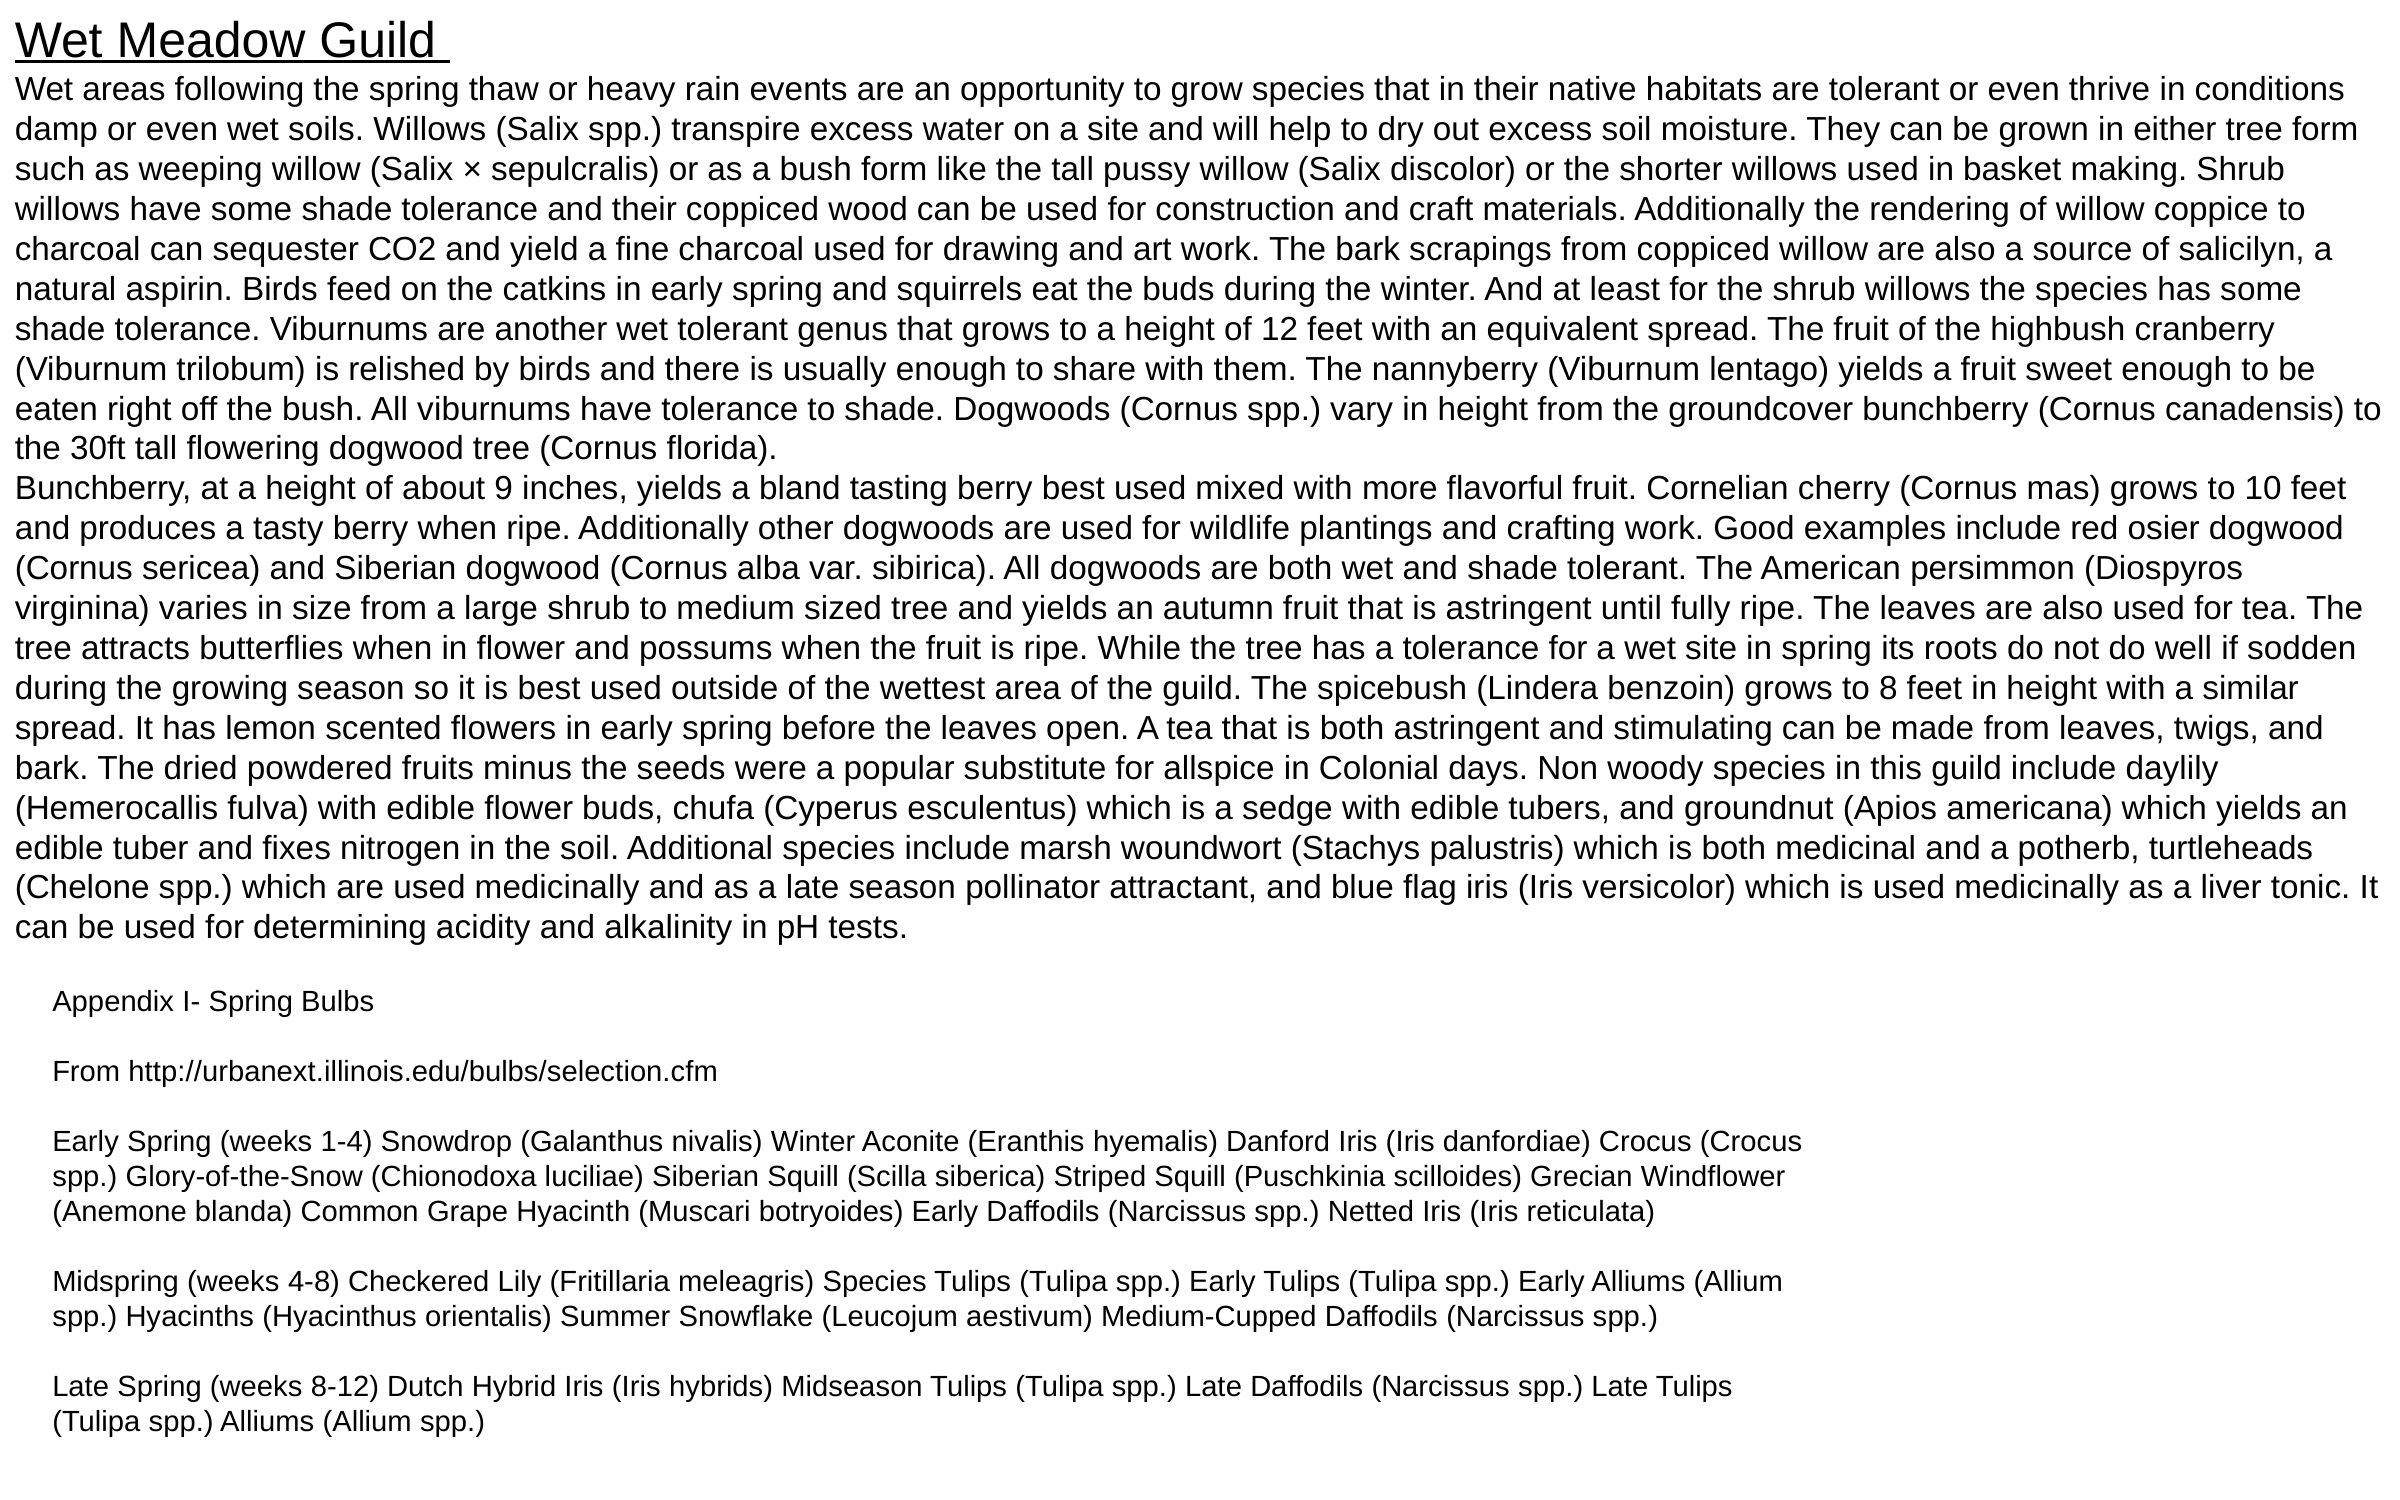

Wet Meadow Guild
Wet areas following the spring thaw or heavy rain events are an opportunity to grow species that in their native habitats are tolerant or even thrive in conditions damp or even wet soils. Willows (Salix spp.) transpire excess water on a site and will help to dry out excess soil moisture. They can be grown in either tree form such as weeping willow (Salix × sepulcralis) or as a bush form like the tall pussy willow (Salix discolor) or the shorter willows used in basket making. Shrub willows have some shade tolerance and their coppiced wood can be used for construction and craft materials. Additionally the rendering of willow coppice to charcoal can sequester CO2 and yield a fine charcoal used for drawing and art work. The bark scrapings from coppiced willow are also a source of salicilyn, a natural aspirin. Birds feed on the catkins in early spring and squirrels eat the buds during the winter. And at least for the shrub willows the species has some shade tolerance. Viburnums are another wet tolerant genus that grows to a height of 12 feet with an equivalent spread. The fruit of the highbush cranberry (Viburnum trilobum) is relished by birds and there is usually enough to share with them. The nannyberry (Viburnum lentago) yields a fruit sweet enough to be eaten right off the bush. All viburnums have tolerance to shade. Dogwoods (Cornus spp.) vary in height from the groundcover bunchberry (Cornus canadensis) to the 30ft tall flowering dogwood tree (Cornus florida).
Bunchberry, at a height of about 9 inches, yields a bland tasting berry best used mixed with more flavorful fruit. Cornelian cherry (Cornus mas) grows to 10 feet and produces a tasty berry when ripe. Additionally other dogwoods are used for wildlife plantings and crafting work. Good examples include red osier dogwood (Cornus sericea) and Siberian dogwood (Cornus alba var. sibirica). All dogwoods are both wet and shade tolerant. The American persimmon (Diospyros virginina) varies in size from a large shrub to medium sized tree and yields an autumn fruit that is astringent until fully ripe. The leaves are also used for tea. The tree attracts butterflies when in flower and possums when the fruit is ripe. While the tree has a tolerance for a wet site in spring its roots do not do well if sodden during the growing season so it is best used outside of the wettest area of the guild. The spicebush (Lindera benzoin) grows to 8 feet in height with a similar spread. It has lemon scented flowers in early spring before the leaves open. A tea that is both astringent and stimulating can be made from leaves, twigs, and bark. The dried powdered fruits minus the seeds were a popular substitute for allspice in Colonial days. Non woody species in this guild include daylily (Hemerocallis fulva) with edible flower buds, chufa (Cyperus esculentus) which is a sedge with edible tubers, and groundnut (Apios americana) which yields an edible tuber and fixes nitrogen in the soil. Additional species include marsh woundwort (Stachys palustris) which is both medicinal and a potherb, turtleheads (Chelone spp.) which are used medicinally and as a late season pollinator attractant, and blue flag iris (Iris versicolor) which is used medicinally as a liver tonic. It can be used for determining acidity and alkalinity in pH tests.
Appendix I- Spring Bulbs
From http://urbanext.illinois.edu/bulbs/selection.cfm
Early Spring (weeks 1-4) Snowdrop (Galanthus nivalis) Winter Aconite (Eranthis hyemalis) Danford Iris (Iris danfordiae) Crocus (Crocus spp.) Glory-of-the-Snow (Chionodoxa luciliae) Siberian Squill (Scilla siberica) Striped Squill (Puschkinia scilloides) Grecian Windflower (Anemone blanda) Common Grape Hyacinth (Muscari botryoides) Early Daffodils (Narcissus spp.) Netted Iris (Iris reticulata)
Midspring (weeks 4-8) Checkered Lily (Fritillaria meleagris) Species Tulips (Tulipa spp.) Early Tulips (Tulipa spp.) Early Alliums (Allium spp.) Hyacinths (Hyacinthus orientalis) Summer Snowflake (Leucojum aestivum) Medium-Cupped Daffodils (Narcissus spp.)
Late Spring (weeks 8-12) Dutch Hybrid Iris (Iris hybrids) Midseason Tulips (Tulipa spp.) Late Daffodils (Narcissus spp.) Late Tulips (Tulipa spp.) Alliums (Allium spp.)